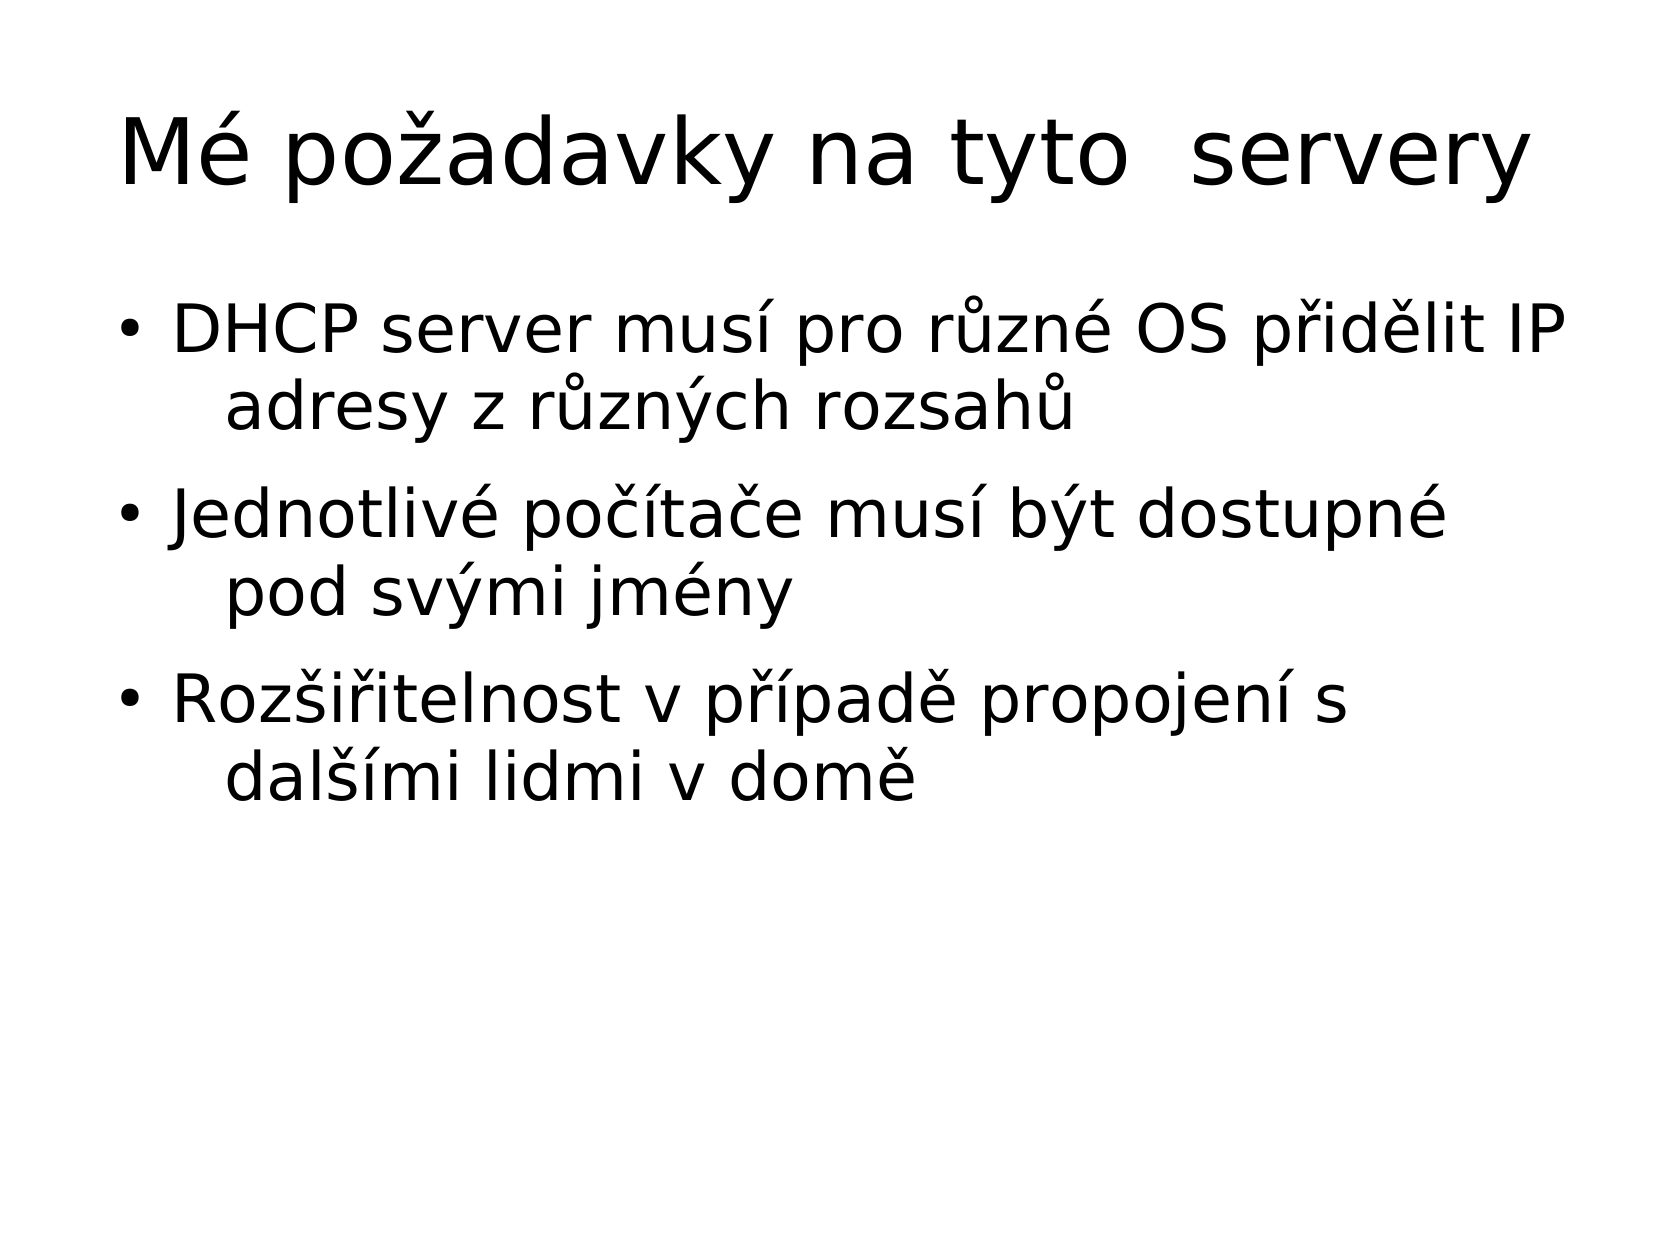

# Mé požadavky na tyto servery
DHCP server musí pro různé OS přidělit IP adresy z různých rozsahů
Jednotlivé počítače musí být dostupné pod svými jmény
Rozšiřitelnost v případě propojení s dalšími lidmi v domě